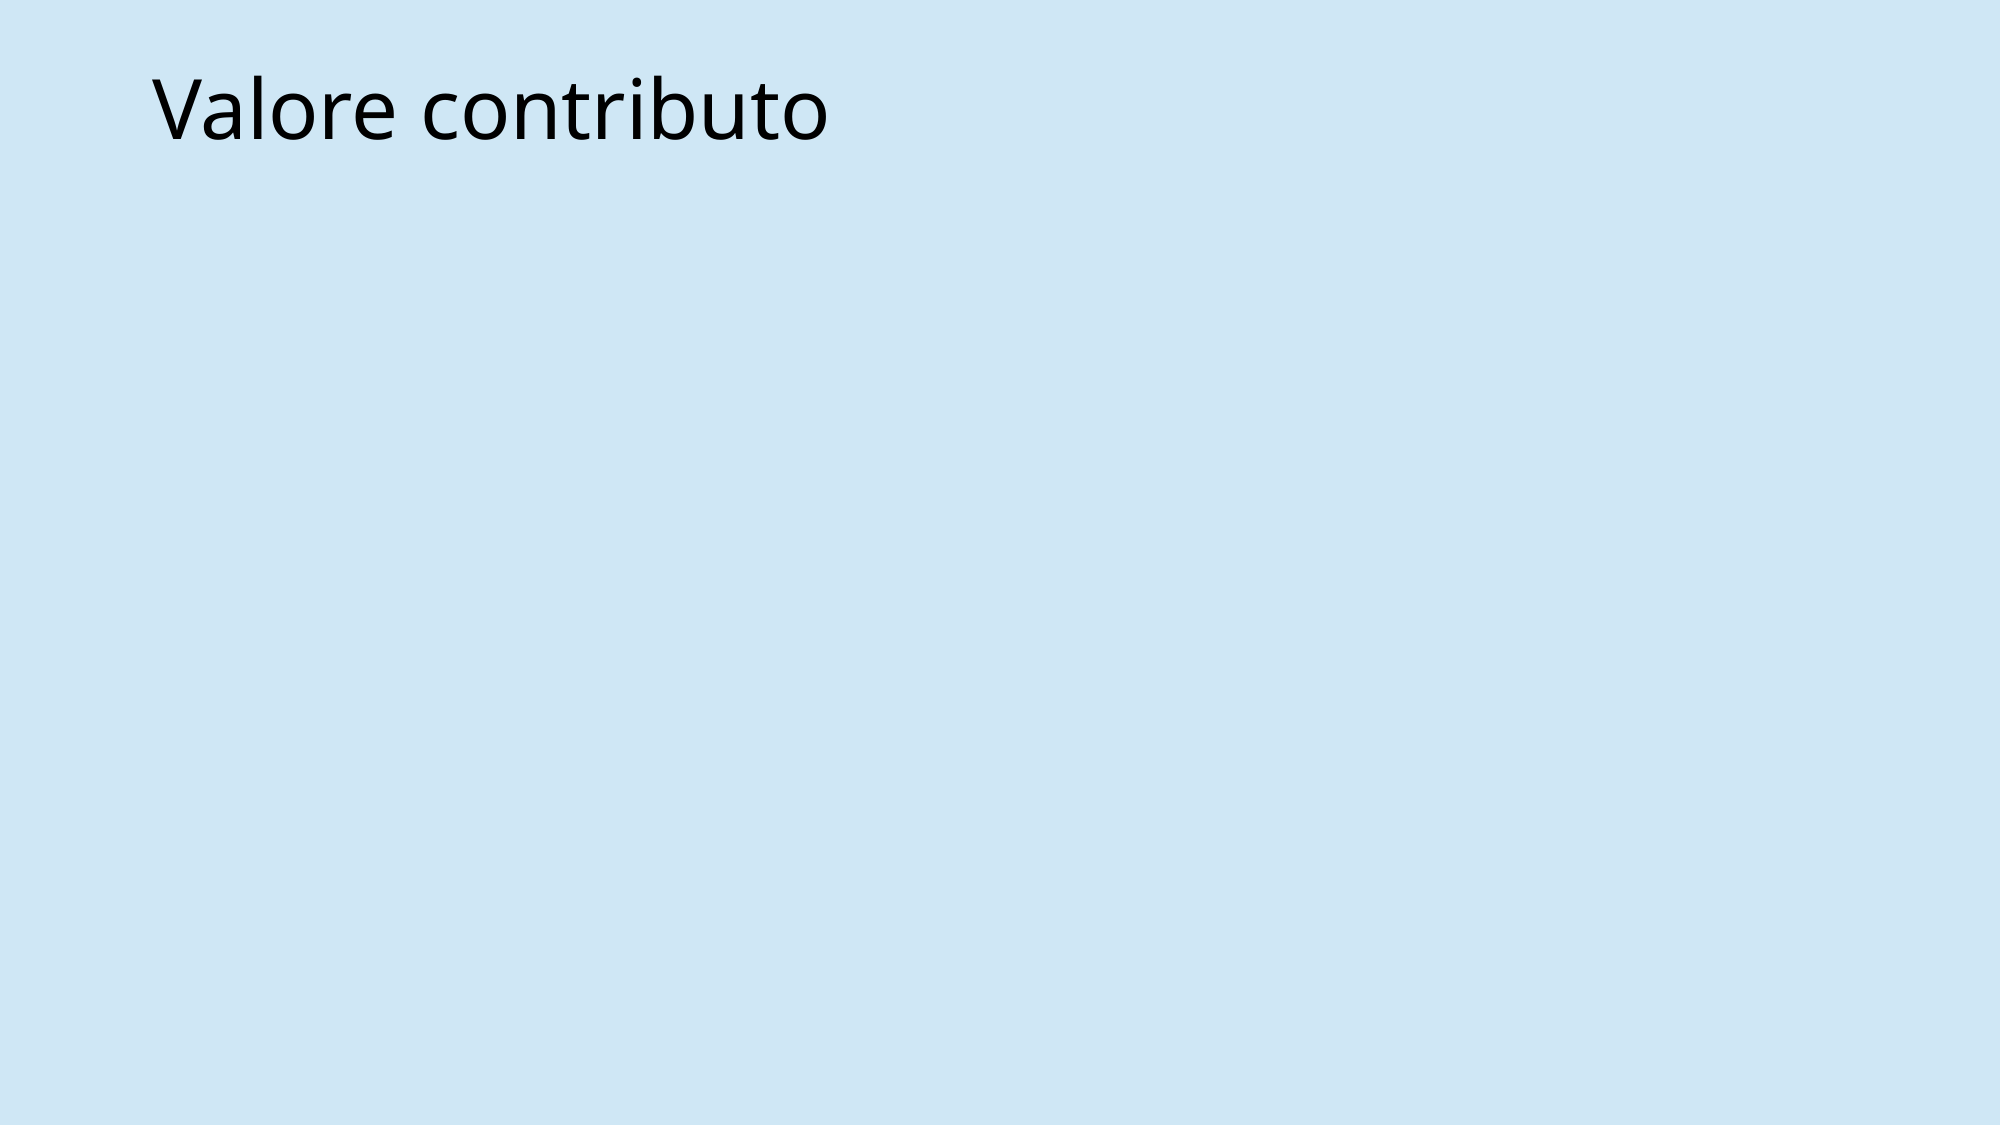

# Valore contributo
Il contributo è riconosciuto ai sensi del “de minimis” e nel rispetto dei limiti previsti dal regolamento (UE) n. 1407/2013, ai sensi del quale l’aiuto massimo concedibile per ciascuna “impresa unica” non può superare l’importo di 200.000 euro in tre anni.
L’agevolazione prevede un contributo a fondo perduto per un importo massimo di 10.000 euroche può coprire fino all’80% delle spese ammissibili.